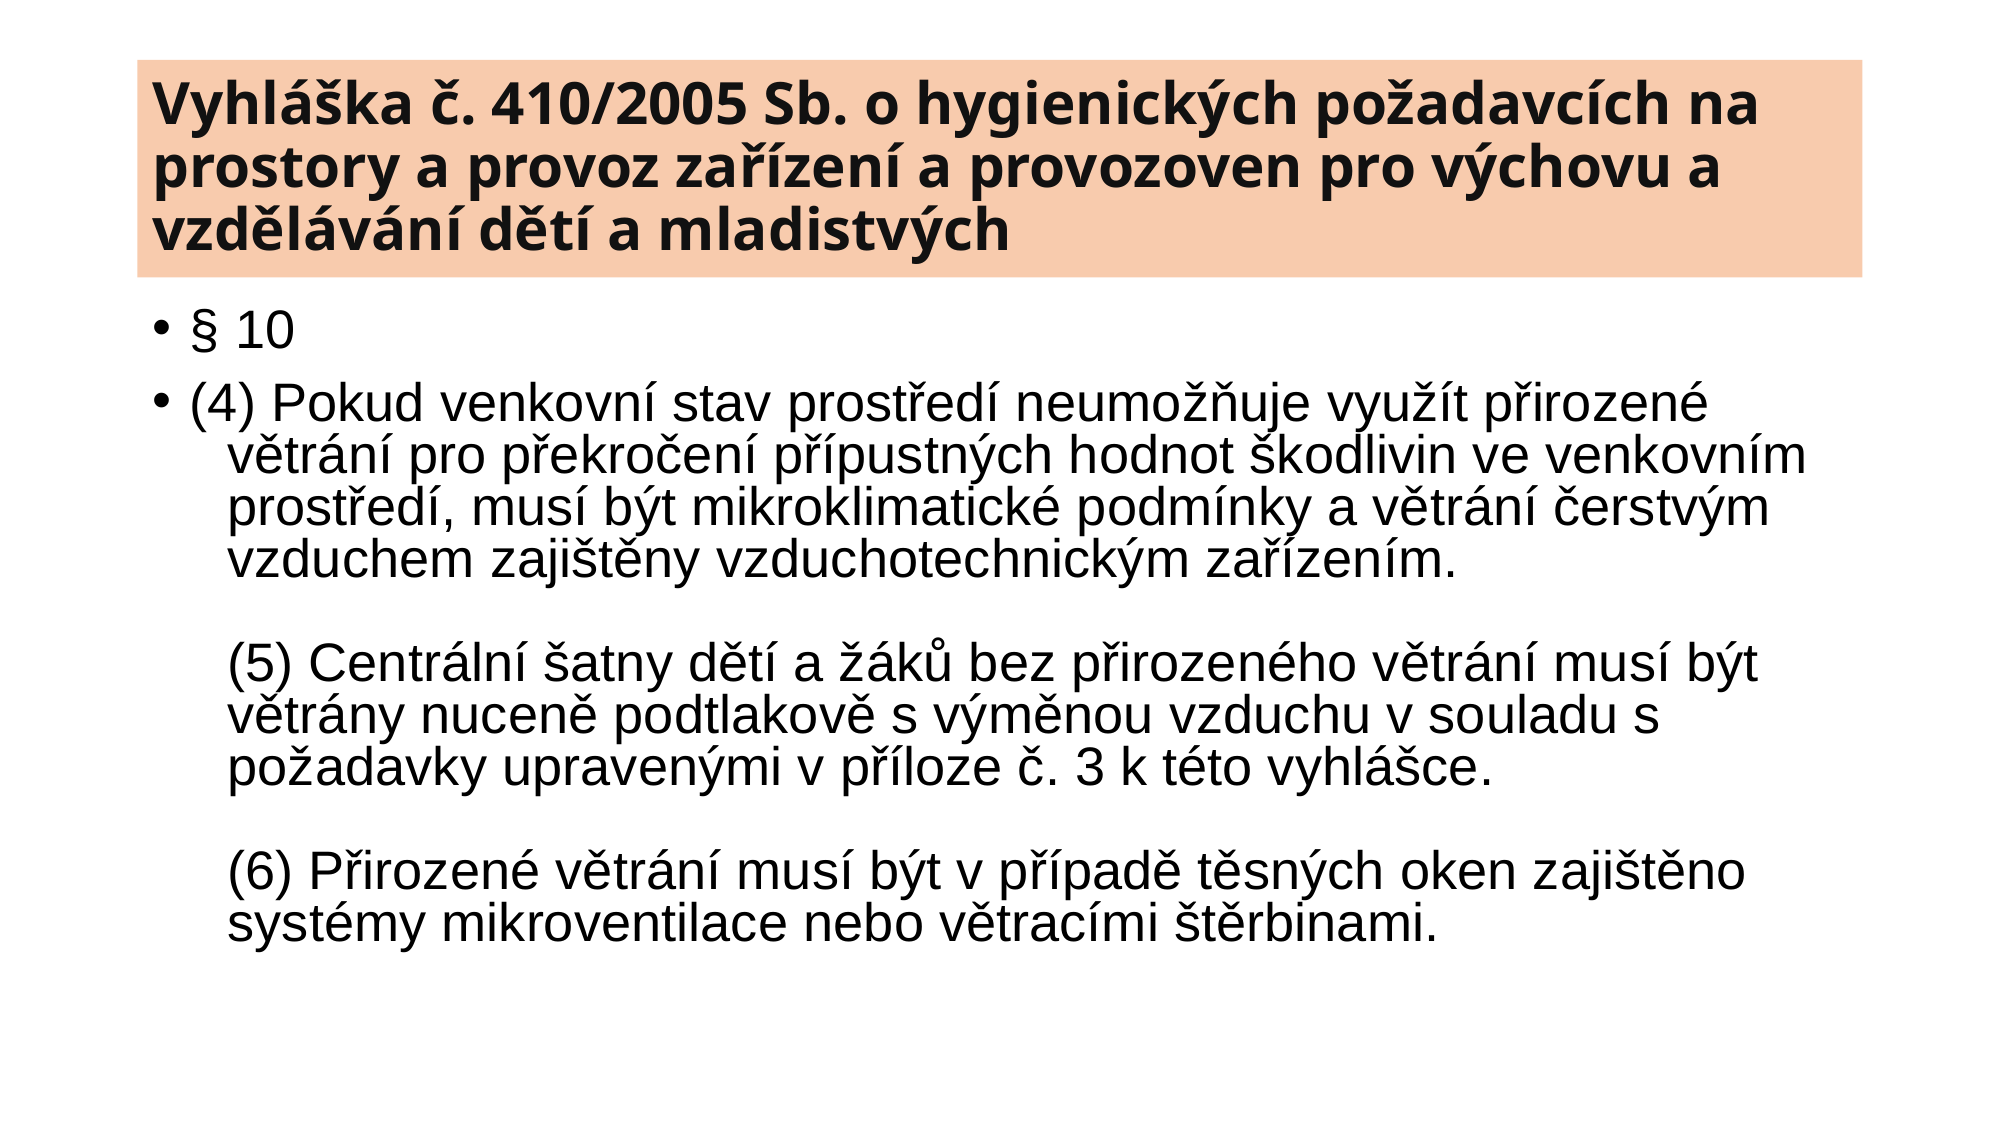

# Vyhláška č. 410/2005 Sb. o hygienických požadavcích na prostory a provoz zařízení a provozoven pro výchovu a vzdělávání dětí a mladistvých
§ 10
(4) Pokud venkovní stav prostředí neumožňuje využít přirozené větrání pro překročení přípustných hodnot škodlivin ve venkovním prostředí, musí být mikroklimatické podmínky a větrání čerstvým vzduchem zajištěny vzduchotechnickým zařízením.
(5) Centrální šatny dětí a žáků bez přirozeného větrání musí být větrány nuceně podtlakově s výměnou vzduchu v souladu s požadavky upravenými v příloze č. 3 k této vyhlášce.
(6) Přirozené větrání musí být v případě těsných oken zajištěno systémy mikroventilace nebo větracími štěrbinami.